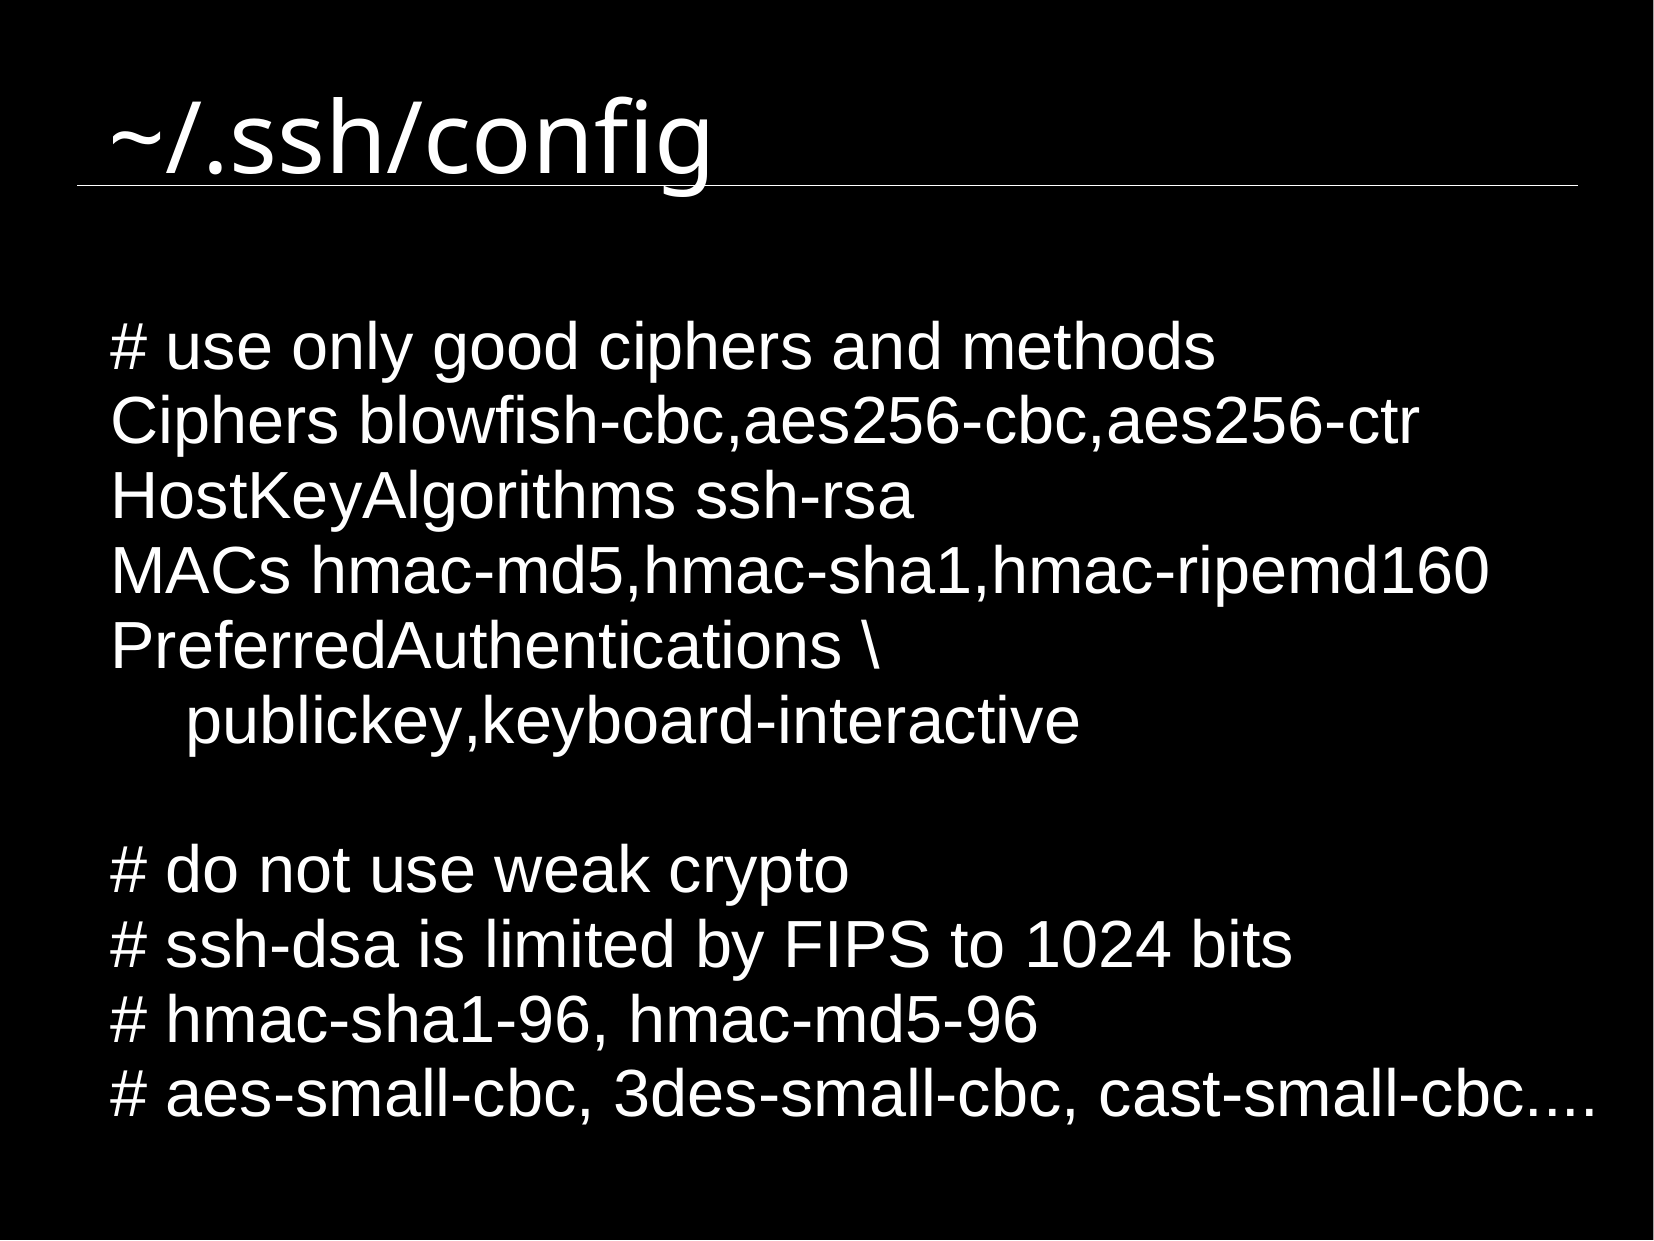

~/.ssh/config
# use only good ciphers and methods
Ciphers blowfish-cbc,aes256-cbc,aes256-ctr
HostKeyAlgorithms ssh-rsa
MACs hmac-md5,hmac-sha1,hmac-ripemd160
PreferredAuthentications \
	publickey,keyboard-interactive
# do not use weak crypto
# ssh-dsa is limited by FIPS to 1024 bits
# hmac-sha1-96, hmac-md5-96
# aes-small-cbc, 3des-small-cbc, cast-small-cbc....